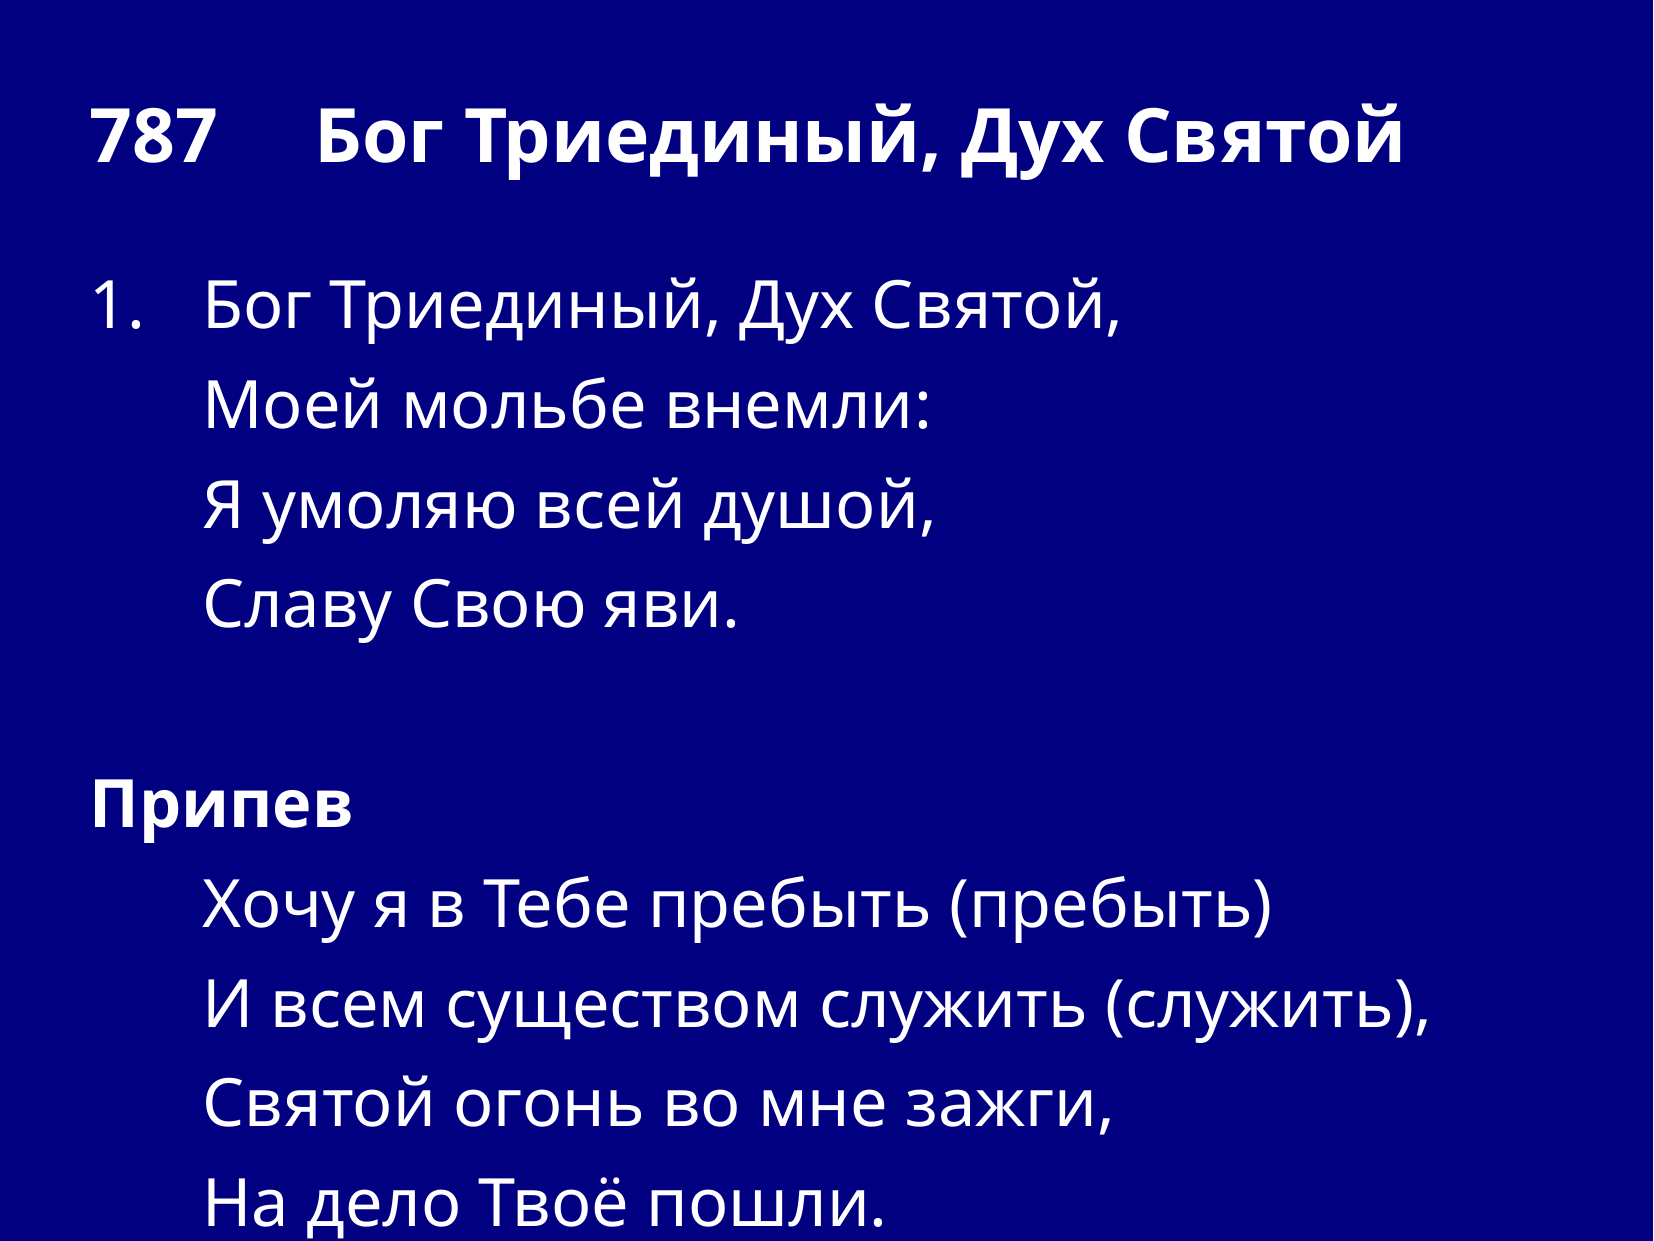

787	Бог Триединый, Дух Святой
1.	Бог Триединый, Дух Святой,
	Моей мольбе внемли:
	Я умоляю всей душой,
	Славу Свою яви.
Припев
	Хочу я в Тебе пребыть (пребыть)
	И всем существом служить (служить),
	Святой огонь во мне зажги,
	На дело Твоё пошли.